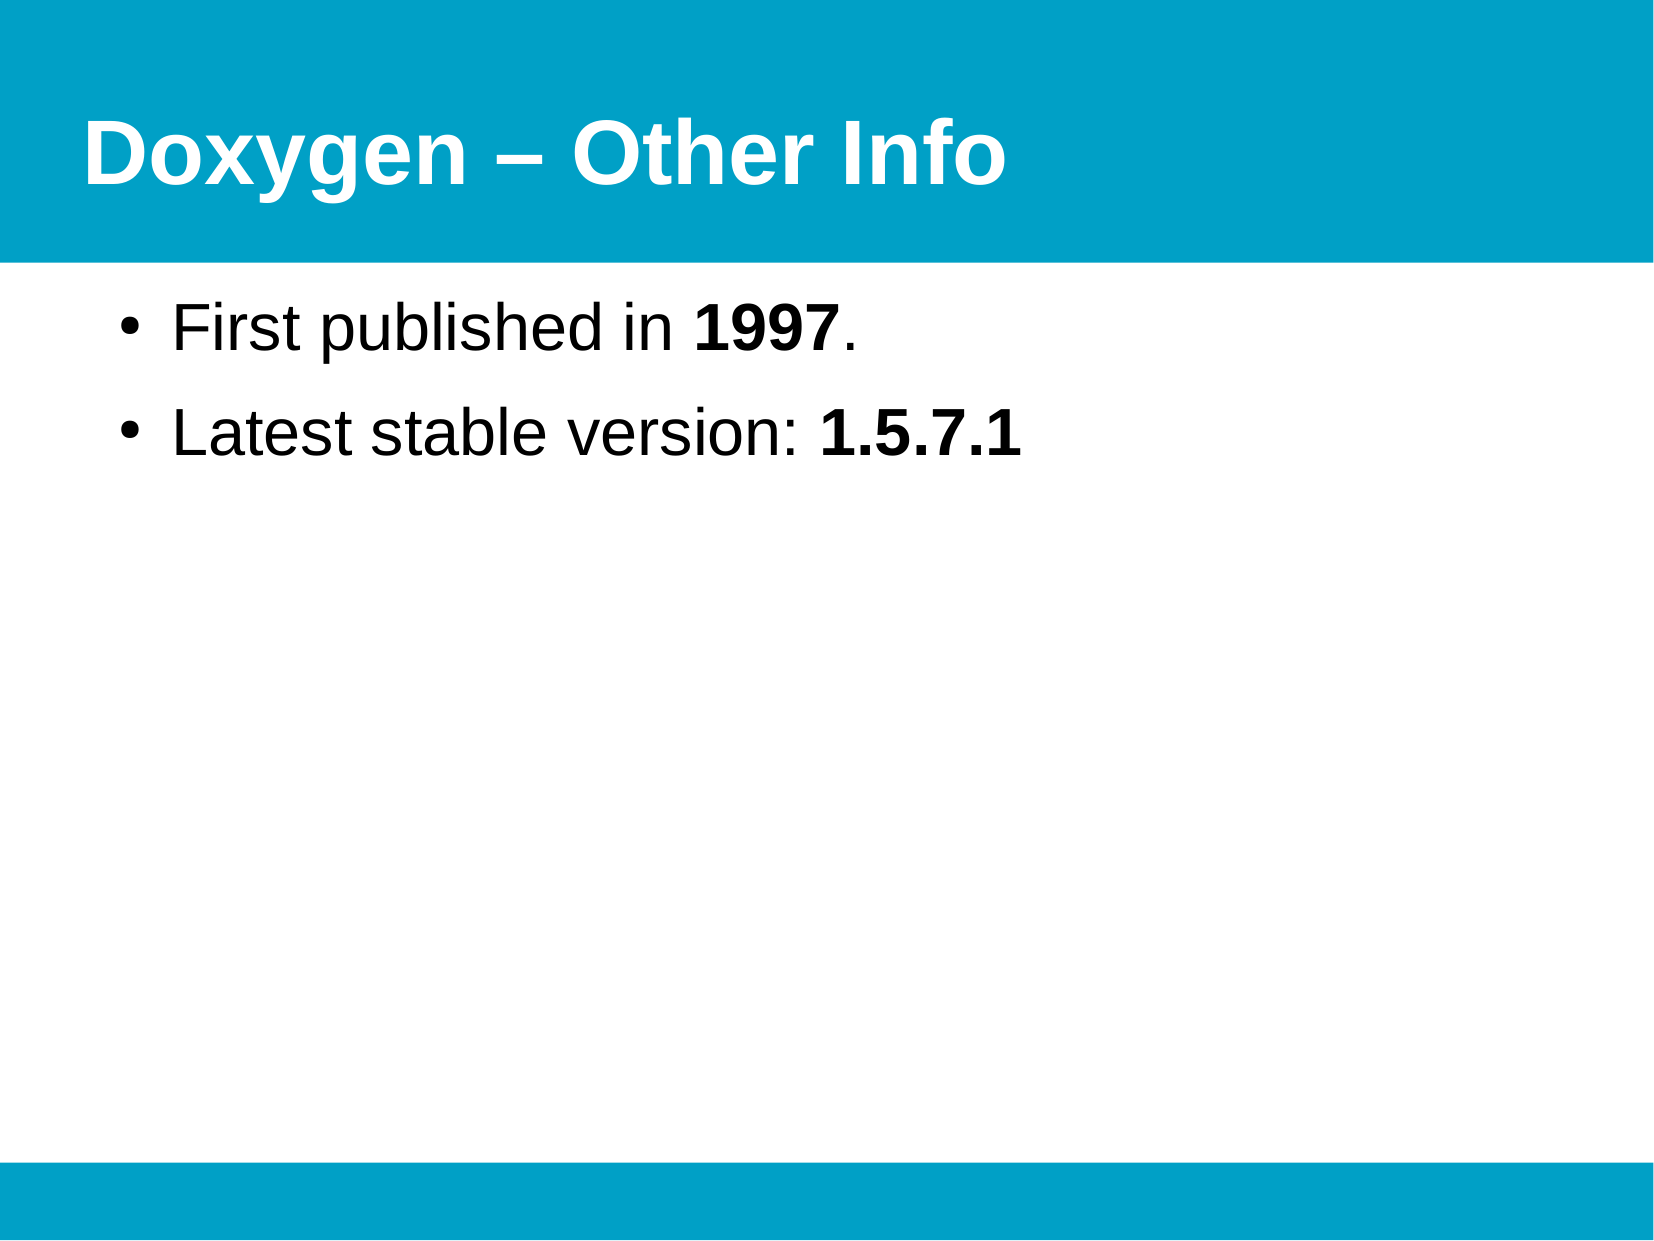

# Doxygen – Other Info
First published in 1997.
Latest stable version: 1.5.7.1